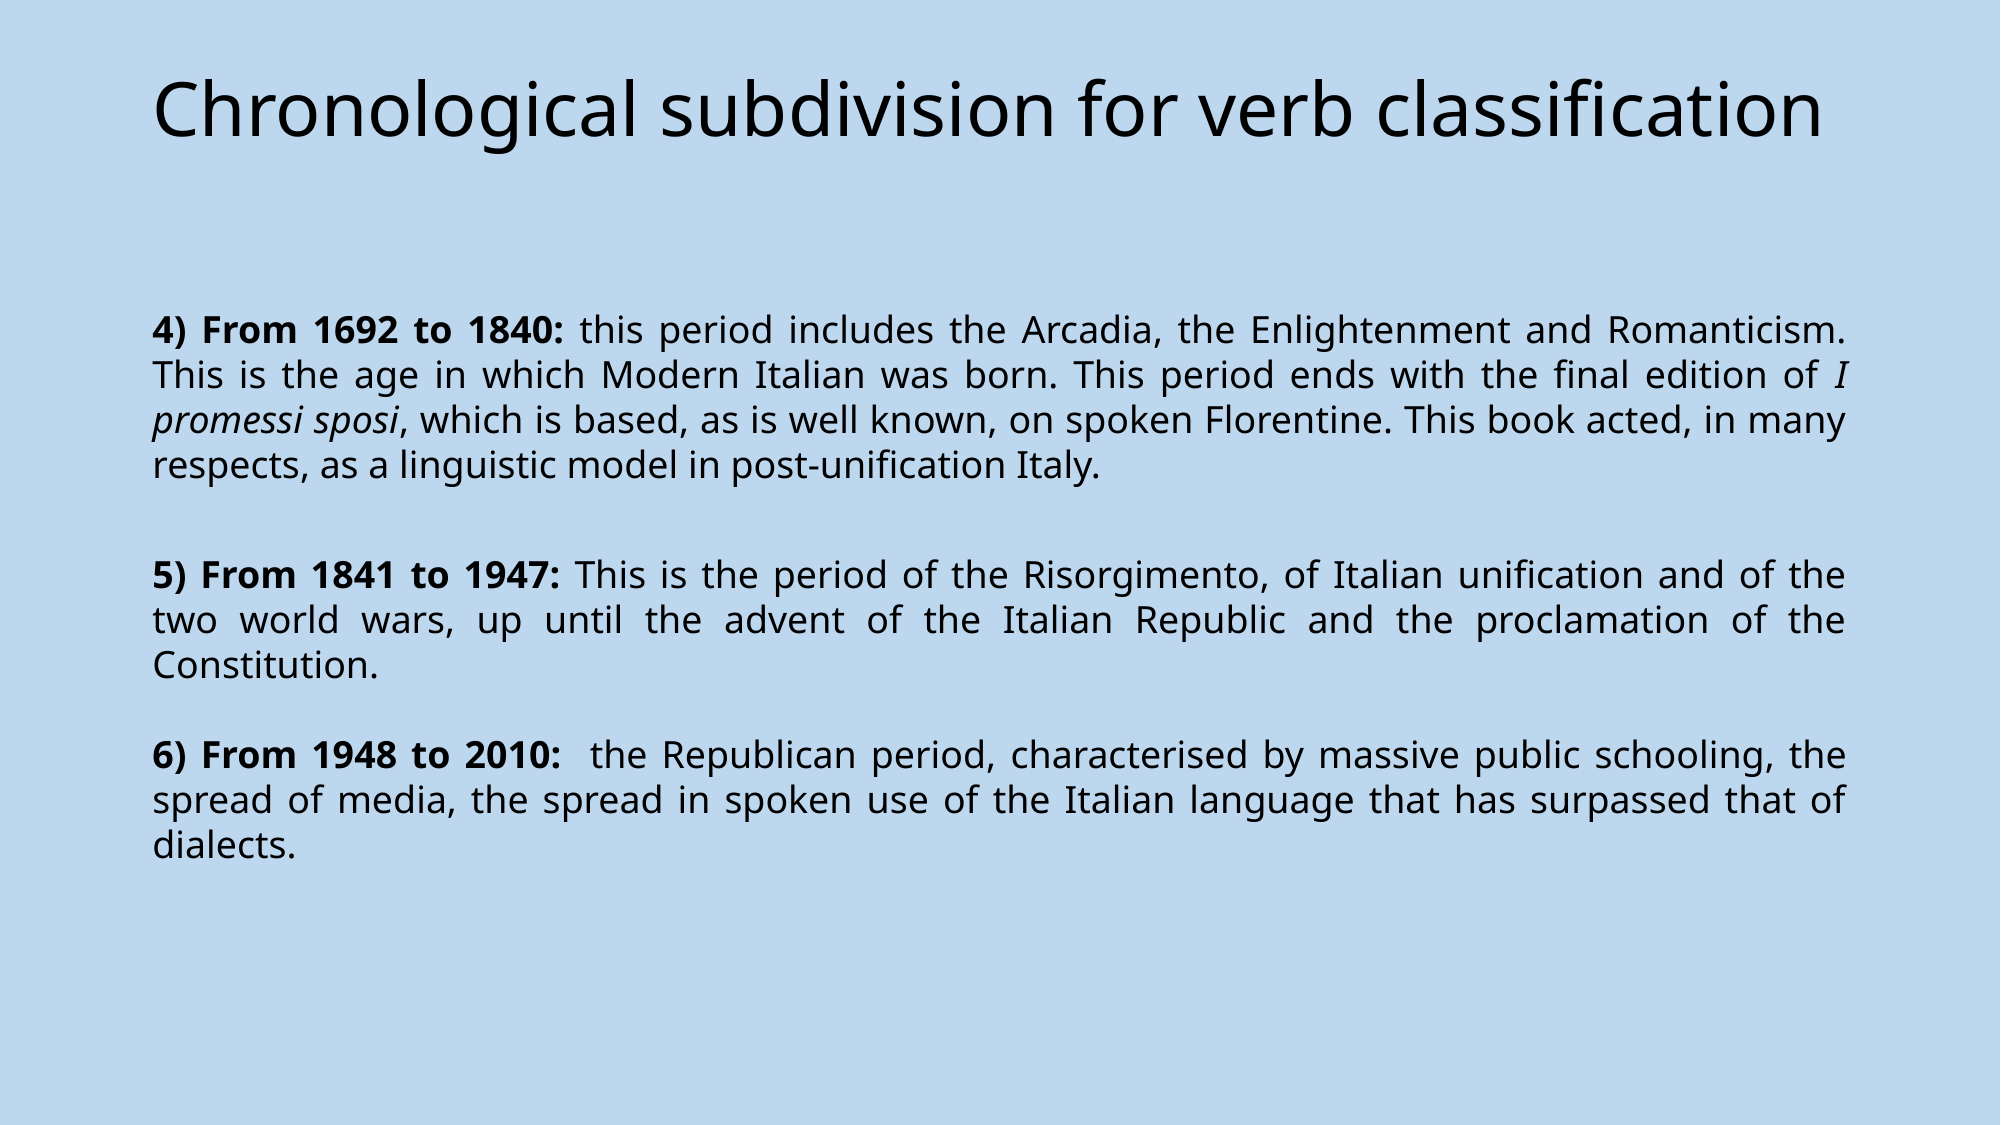

Chronological subdivision for verb classification
4) From 1692 to 1840: this period includes the Arcadia, the Enlightenment and Romanticism. This is the age in which Modern Italian was born. This period ends with the final edition of I promessi sposi, which is based, as is well known, on spoken Florentine. This book acted, in many respects, as a linguistic model in post-unification Italy.
5) From 1841 to 1947: This is the period of the Risorgimento, of Italian unification and of the two world wars, up until the advent of the Italian Republic and the proclamation of the Constitution.
6) From 1948 to 2010: the Republican period, characterised by massive public schooling, the spread of media, the spread in spoken use of the Italian language that has surpassed that of dialects.